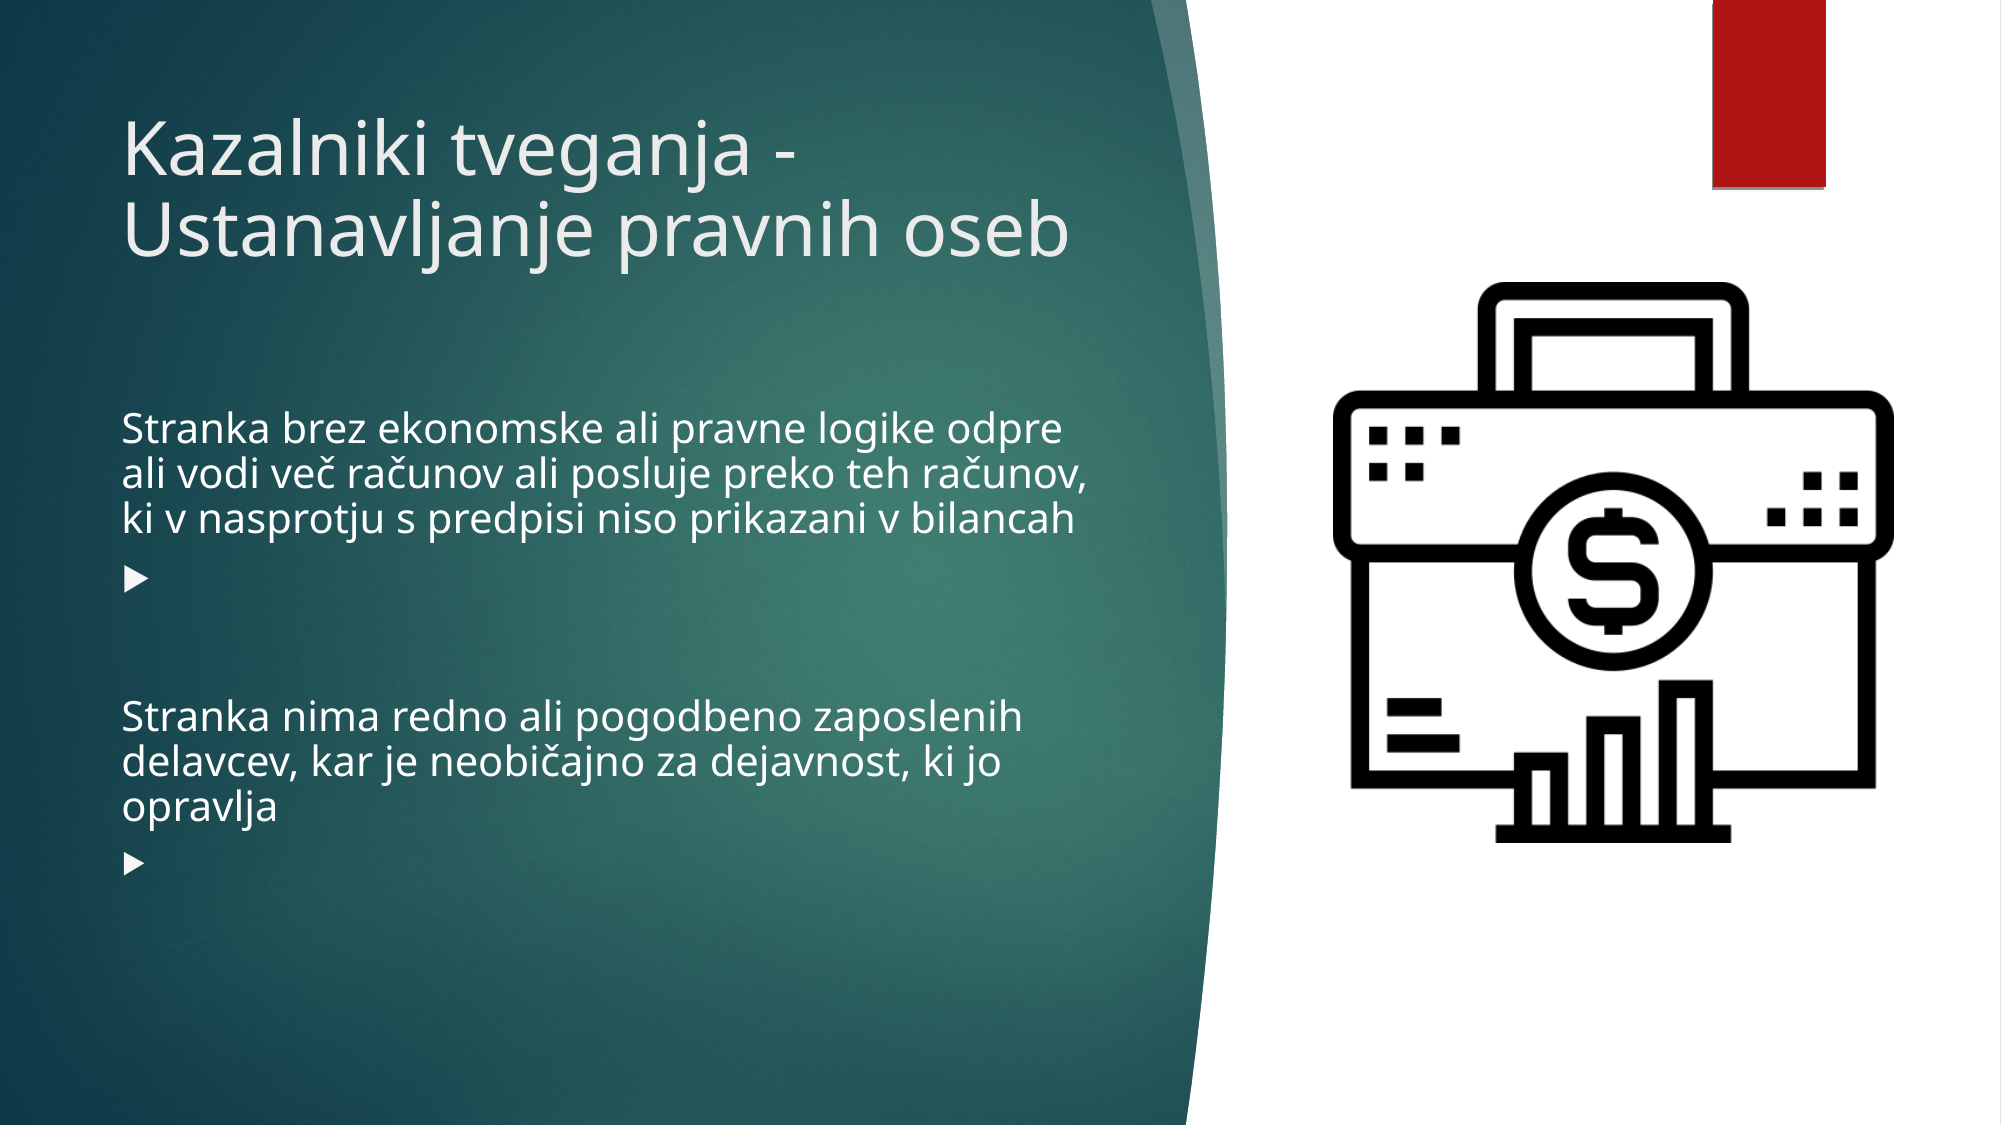

# Kazalniki tveganja - Ustanavljanje pravnih oseb
Stranka brez ekonomske ali pravne logike odpre ali vodi več računov ali posluje preko teh računov, ki v nasprotju s predpisi niso prikazani v bilancah
Stranka nima redno ali pogodbeno zaposlenih delavcev, kar je neobičajno za dejavnost, ki jo opravlja